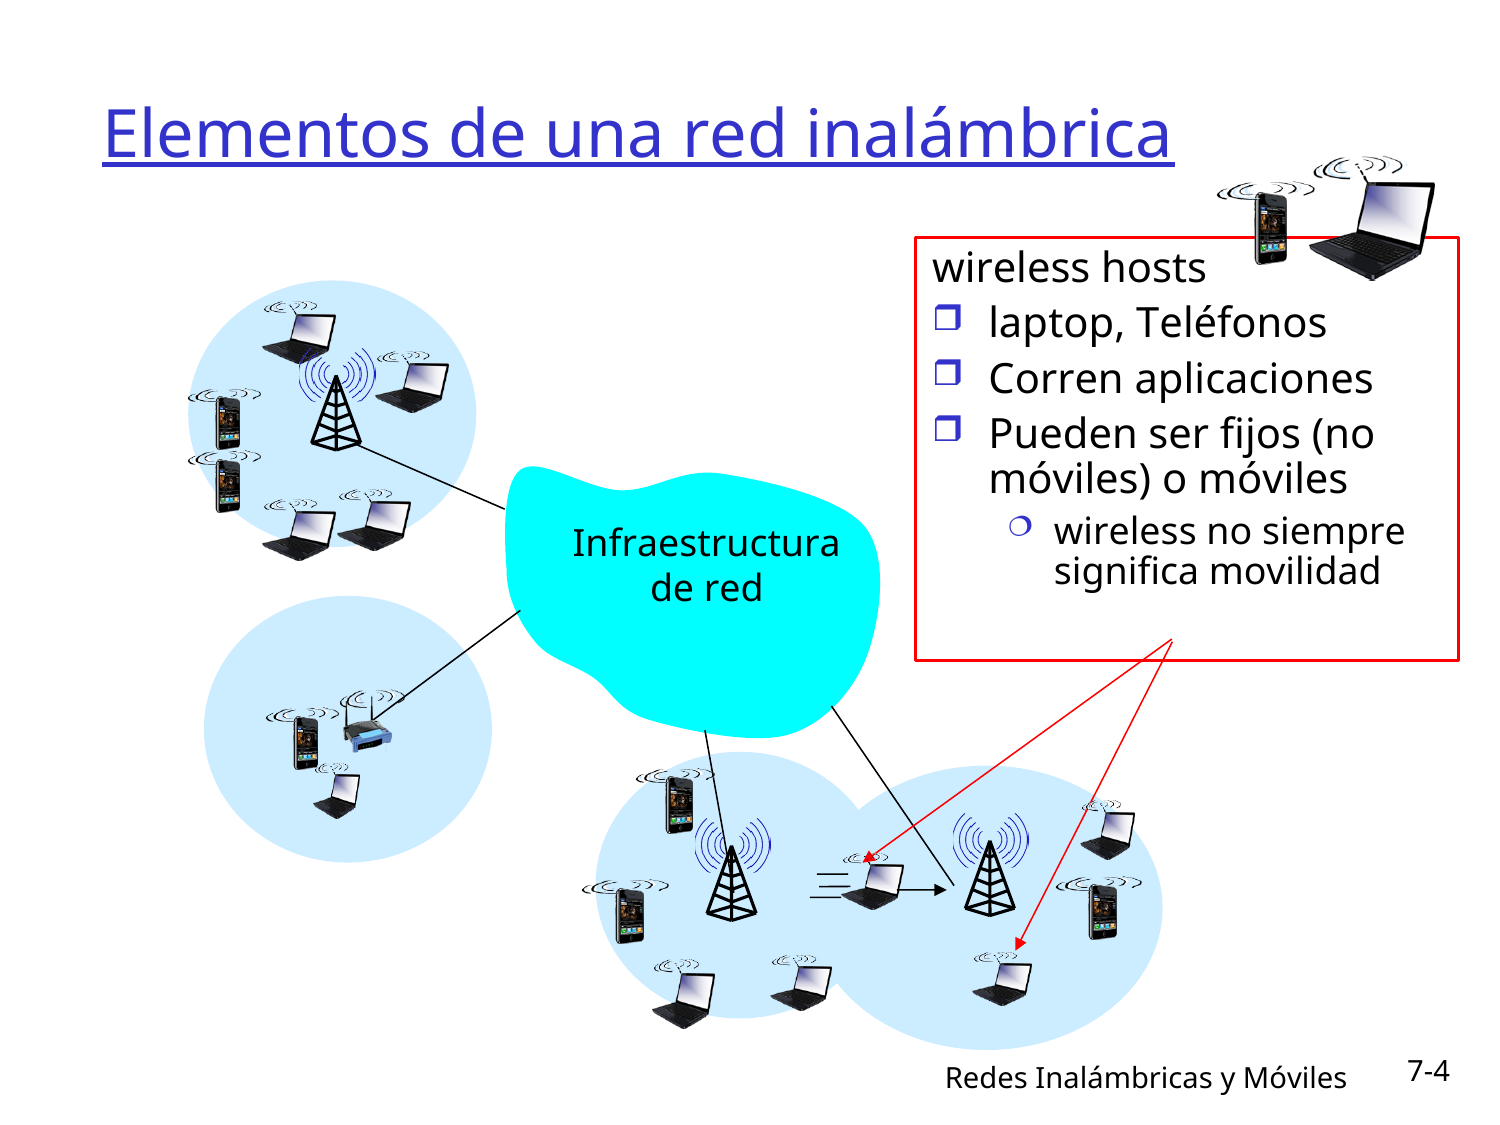

# Elementos de una red inalámbrica
wireless hosts
laptop, Teléfonos
Corren aplicaciones
Pueden ser fijos (no móviles) o móviles
wireless no siempre significa movilidad
Infraestructura
de red
4